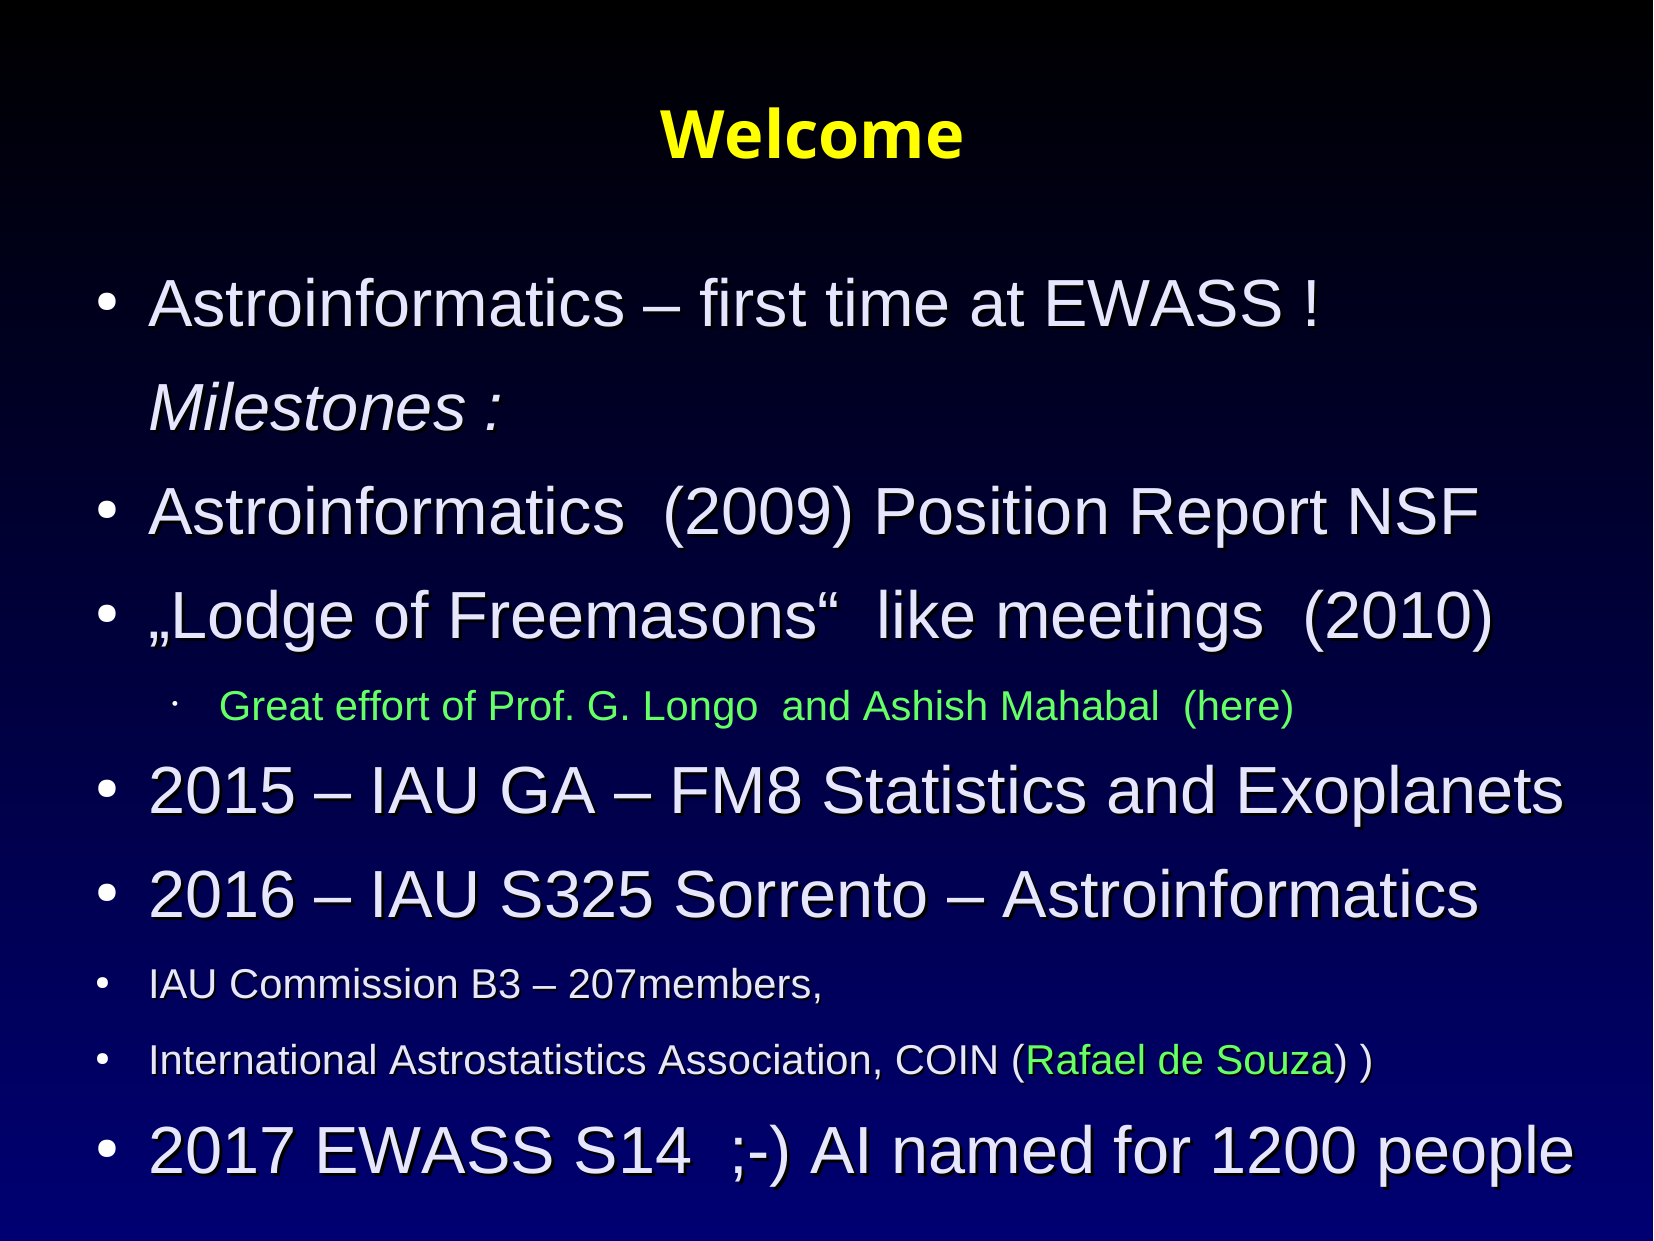

# Welcome
Astroinformatics – first time at EWASS !
Milestones :
Astroinformatics (2009) Position Report NSF
„Lodge of Freemasons“ like meetings (2010)
Great effort of Prof. G. Longo and Ashish Mahabal (here)
2015 – IAU GA – FM8 Statistics and Exoplanets
2016 – IAU S325 Sorrento – Astroinformatics
IAU Commission B3 – 207members,
International Astrostatistics Association, COIN (Rafael de Souza) )
2017 EWASS S14 ;-) AI named for 1200 people